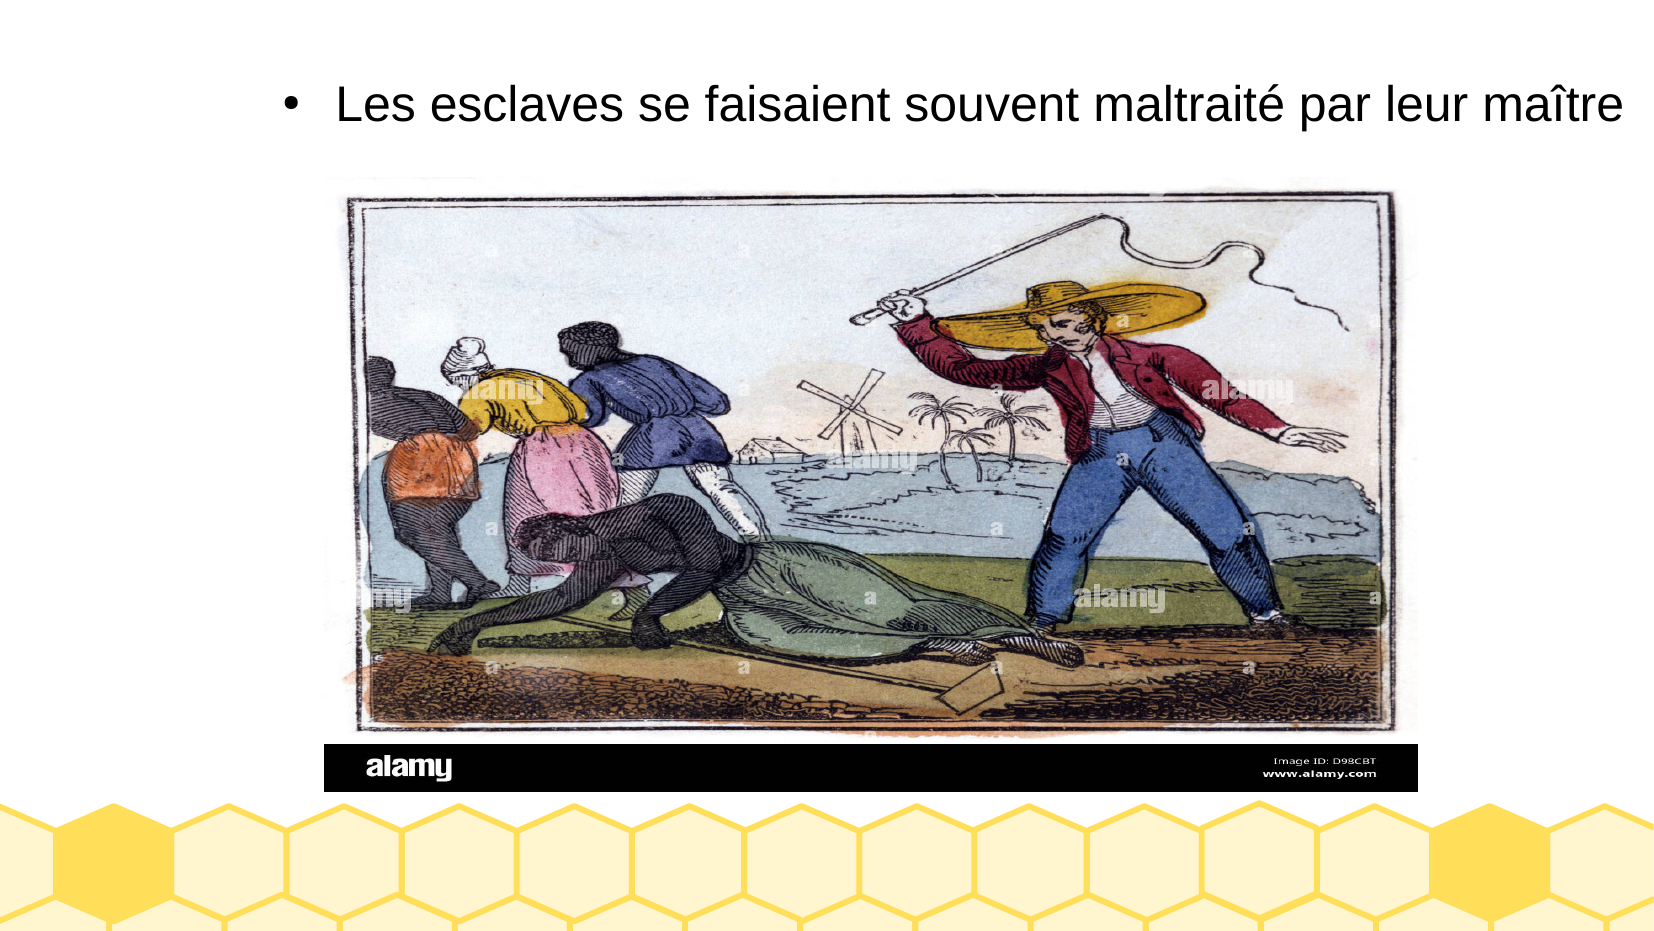

# Les esclaves se faisaient souvent maltraité par leur maître